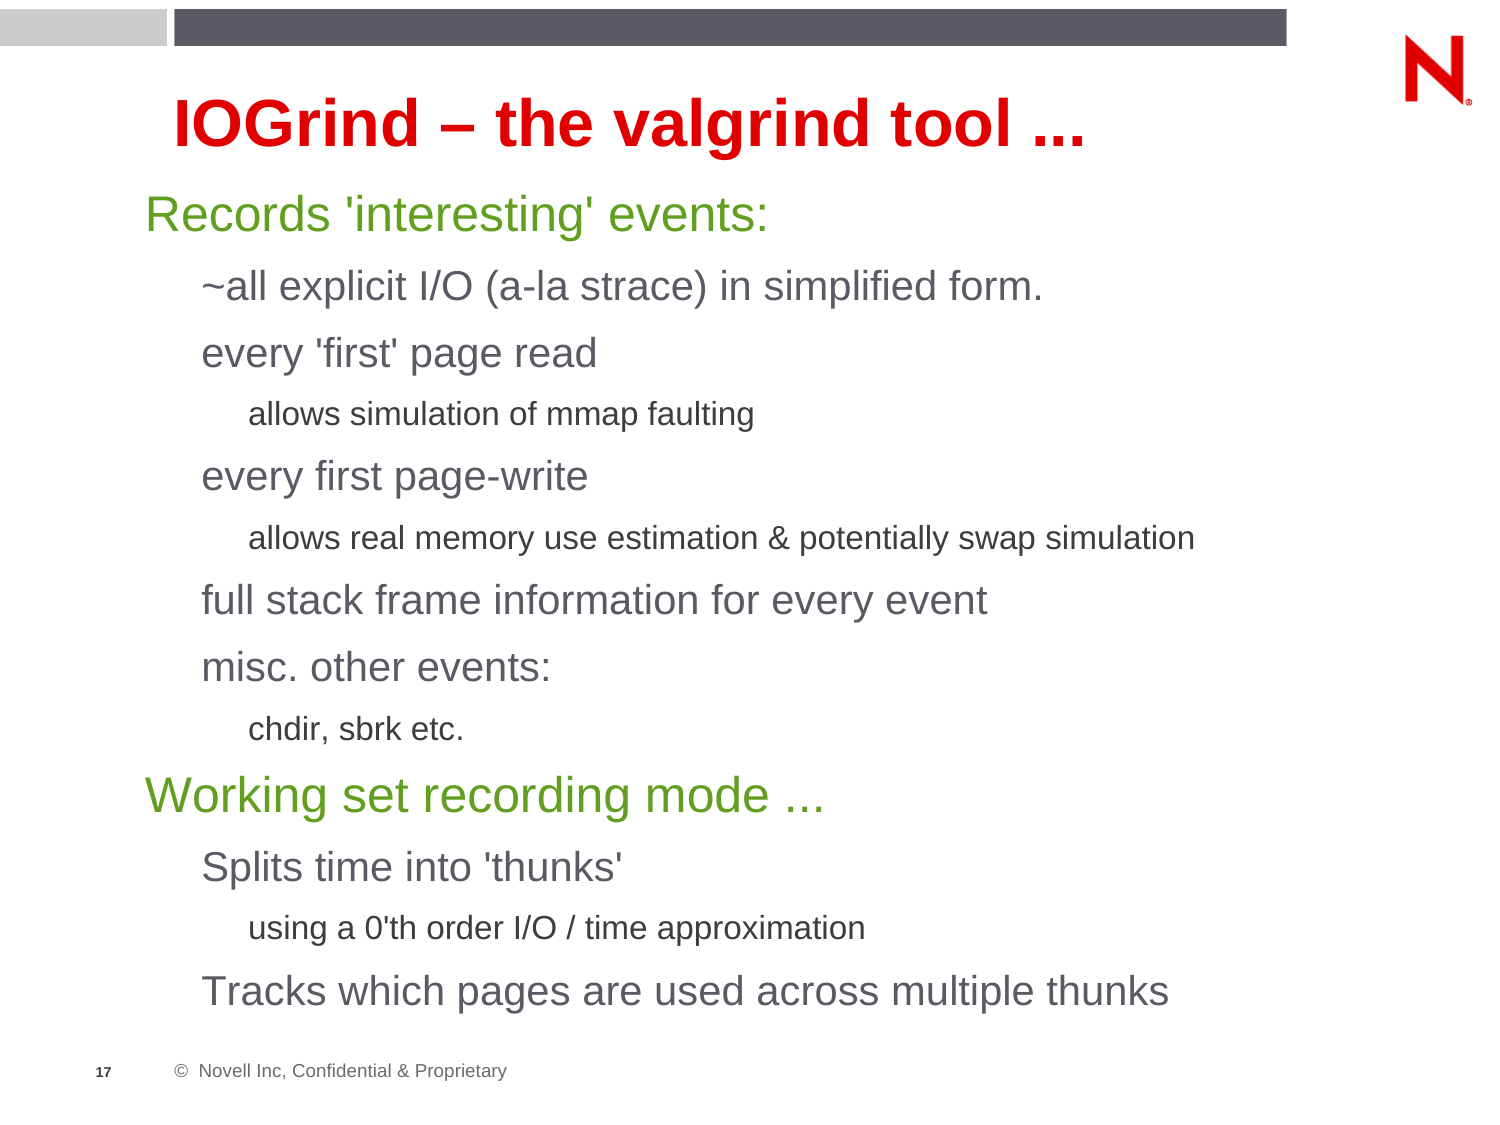

# IOGrind – the valgrind tool ...
Records 'interesting' events:
~all explicit I/O (a-la strace) in simplified form.
every 'first' page read
allows simulation of mmap faulting
every first page-write
allows real memory use estimation & potentially swap simulation
full stack frame information for every event
misc. other events:
chdir, sbrk etc.
Working set recording mode ...
Splits time into 'thunks'
using a 0'th order I/O / time approximation
Tracks which pages are used across multiple thunks